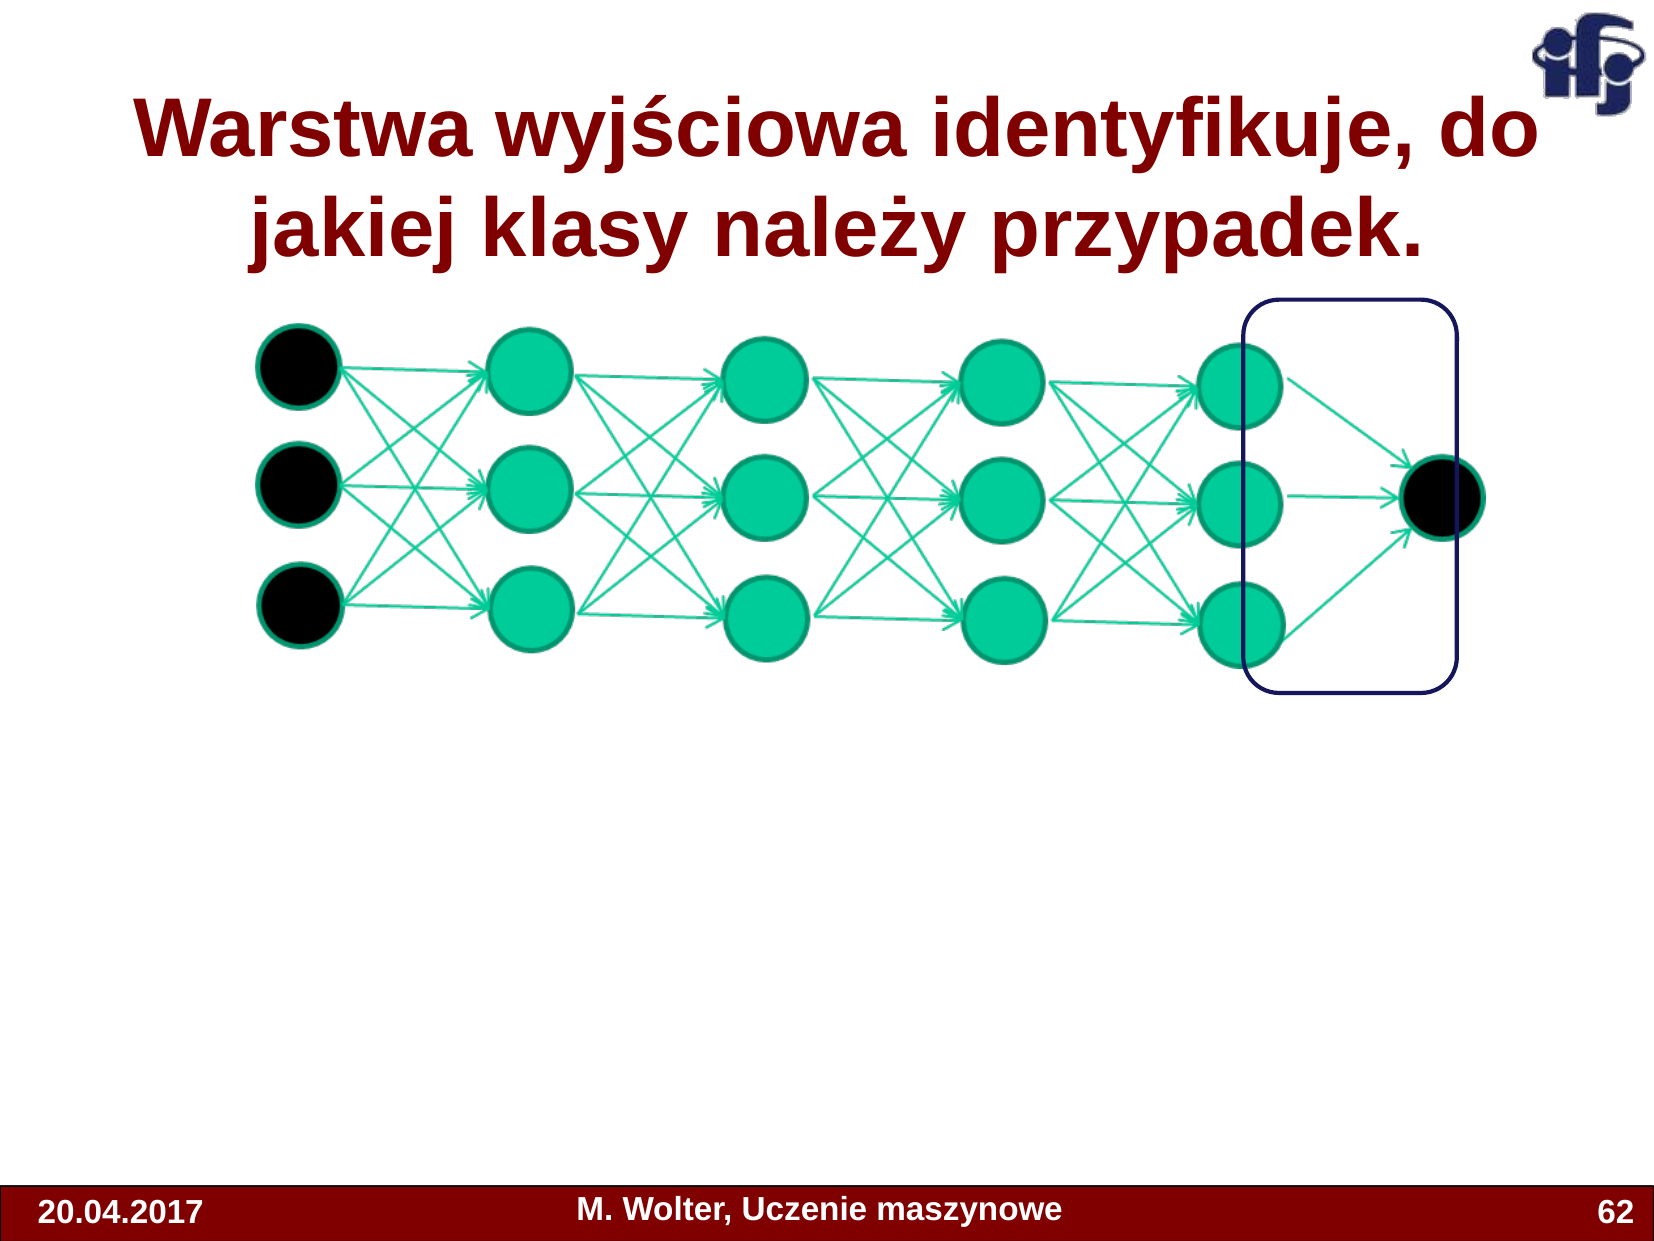

# Warstwa wyjściowa identyfikuje, do jakiej klasy należy przypadek.